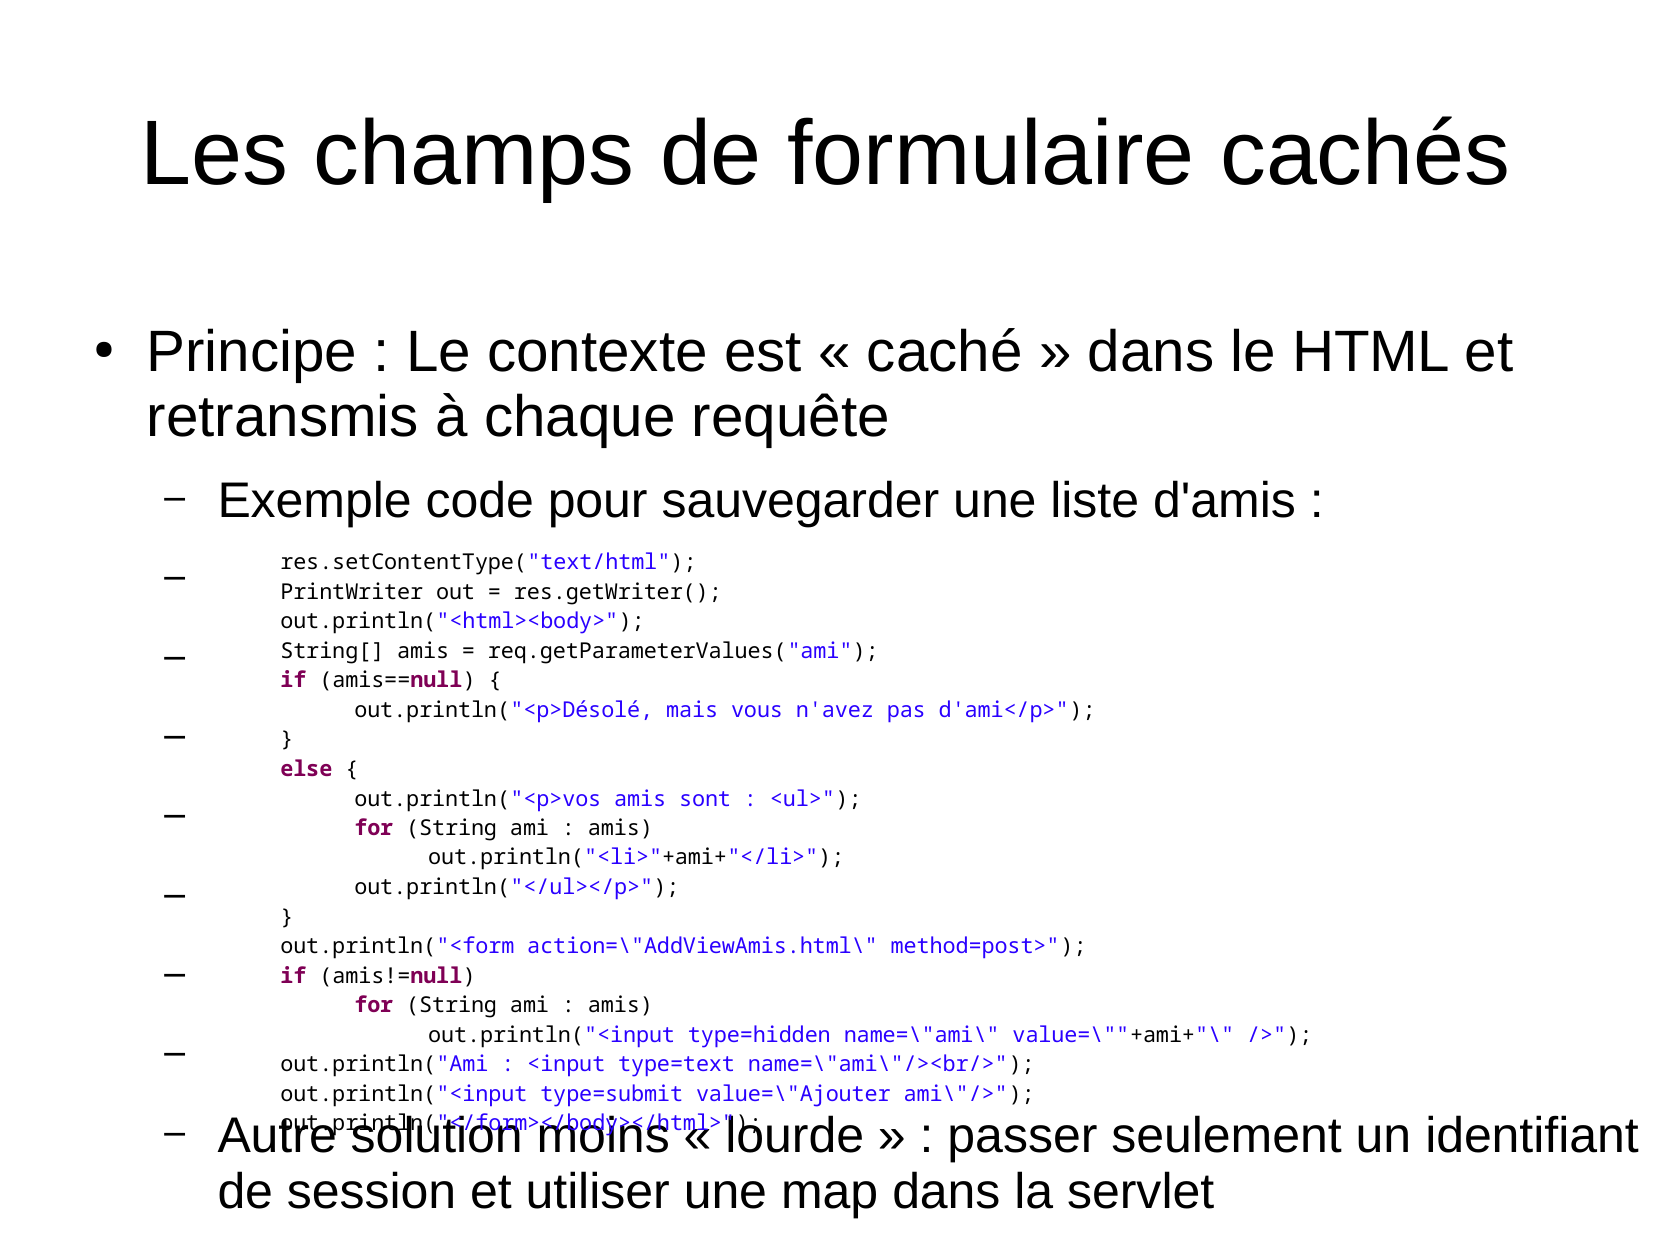

# Les champs de formulaire cachés
Principe : Le contexte est « caché » dans le HTML et retransmis à chaque requête
Exemple code pour sauvegarder une liste d'amis :
Autre solution moins « lourde » : passer seulement un identifiant de session et utiliser une map dans la servlet
res.setContentType("text/html");
PrintWriter out = res.getWriter();
out.println("<html><body>");
String[] amis = req.getParameterValues("ami");
if (amis==null) {
	out.println("<p>Désolé, mais vous n'avez pas d'ami</p>");
}
else {
	out.println("<p>vos amis sont : <ul>");
	for (String ami : amis)
		out.println("<li>"+ami+"</li>");
	out.println("</ul></p>");
}
out.println("<form action=\"AddViewAmis.html\" method=post>");
if (amis!=null)
	for (String ami : amis)
		out.println("<input type=hidden name=\"ami\" value=\""+ami+"\" />");
out.println("Ami : <input type=text name=\"ami\"/><br/>");
out.println("<input type=submit value=\"Ajouter ami\"/>");
out.println("</form></body></html>");